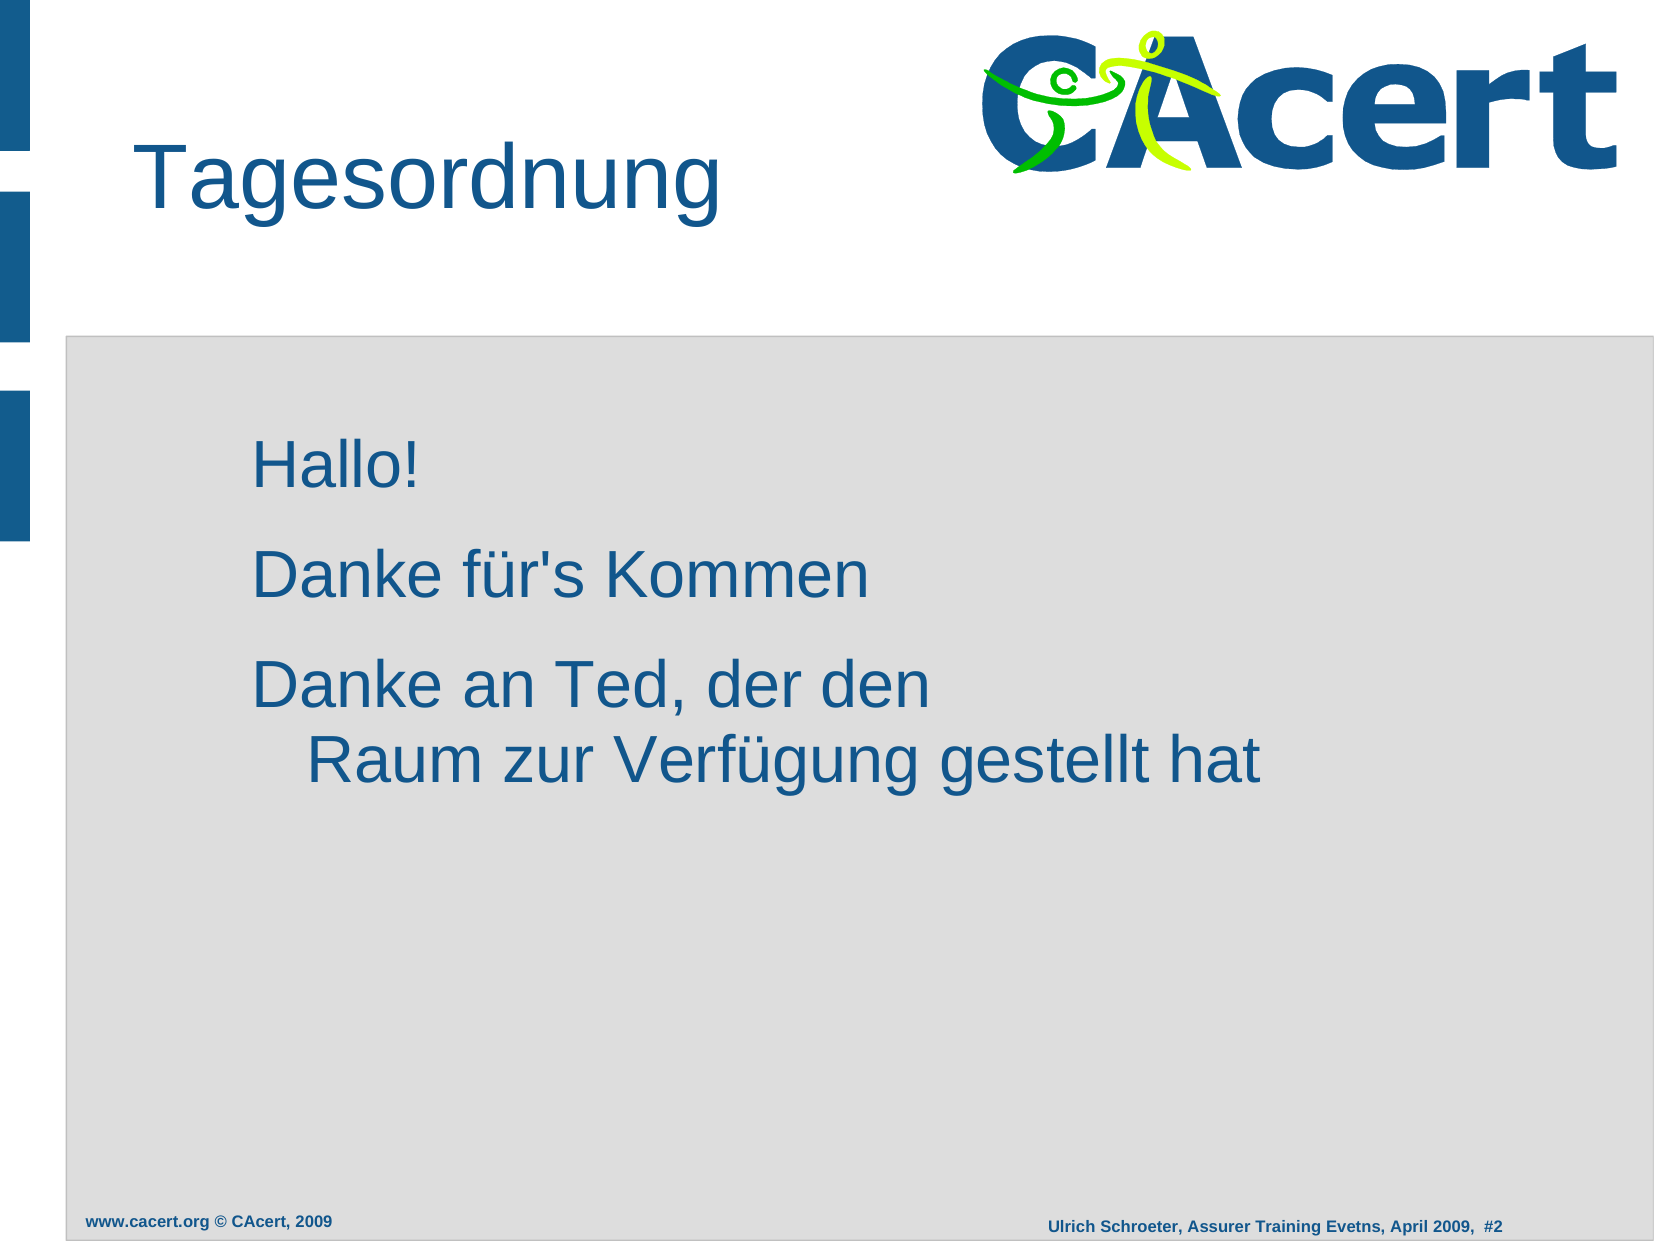

Tagesordnung
Hallo!
Danke für's Kommen
Danke an Ted, der den
 Raum zur Verfügung gestellt hat